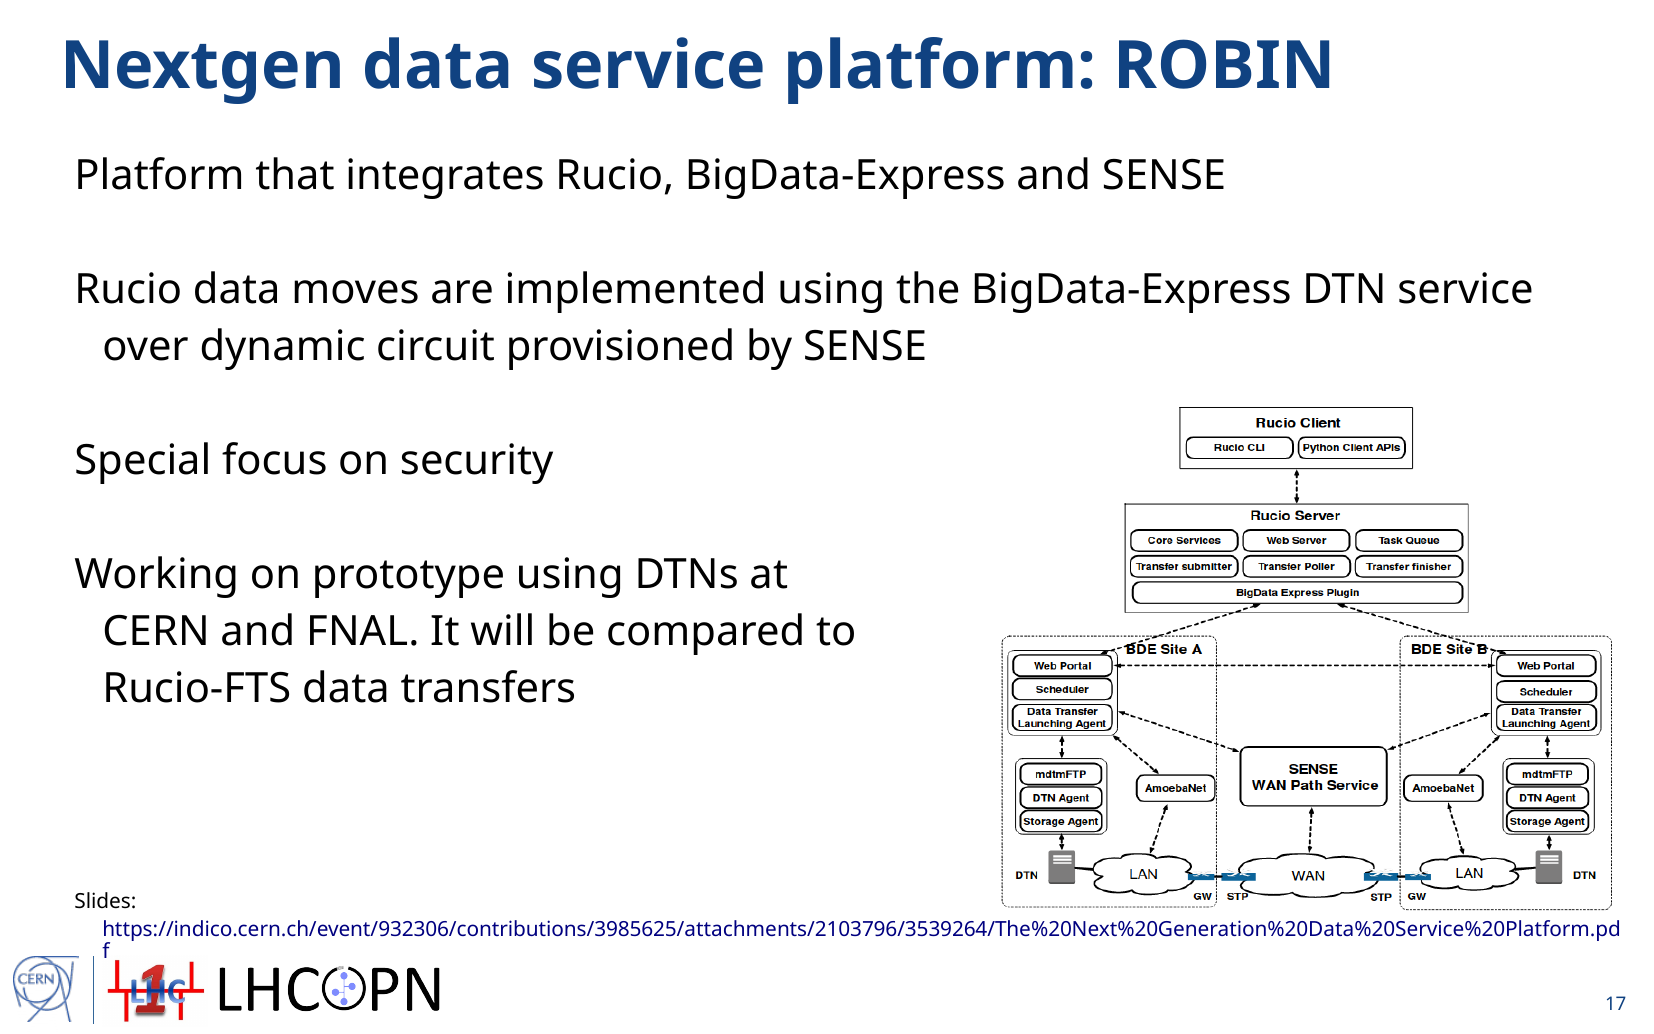

# Nextgen data service platform: ROBIN
Platform that integrates Rucio, BigData-Express and SENSE
Rucio data moves are implemented using the BigData-Express DTN service over dynamic circuit provisioned by SENSE
Special focus on security
Working on prototype using DTNs at
CERN and FNAL. It will be compared to
Rucio-FTS data transfers
Slides: https://indico.cern.ch/event/932306/contributions/3985625/attachments/2103796/3539264/The%20Next%20Generation%20Data%20Service%20Platform.pdf